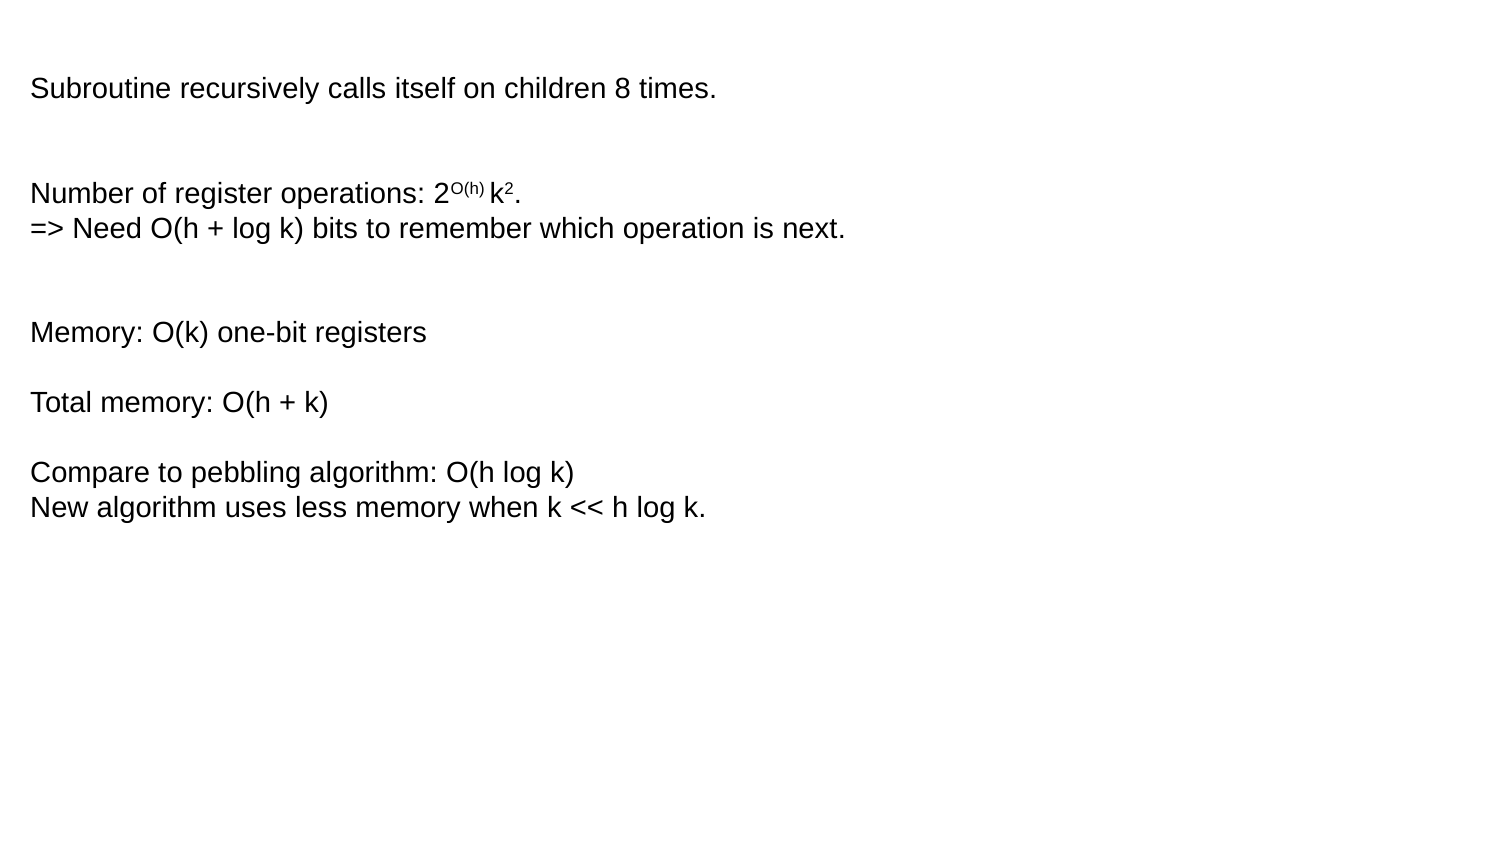

Subroutine recursively calls itself on children 8 times.
Number of register operations: 2O(h) k2.
=> Need O(h + log k) bits to remember which operation is next.
Memory: O(k) one-bit registers
Total memory: O(h + k)
Compare to pebbling algorithm: O(h log k)
New algorithm uses less memory when k << h log k.